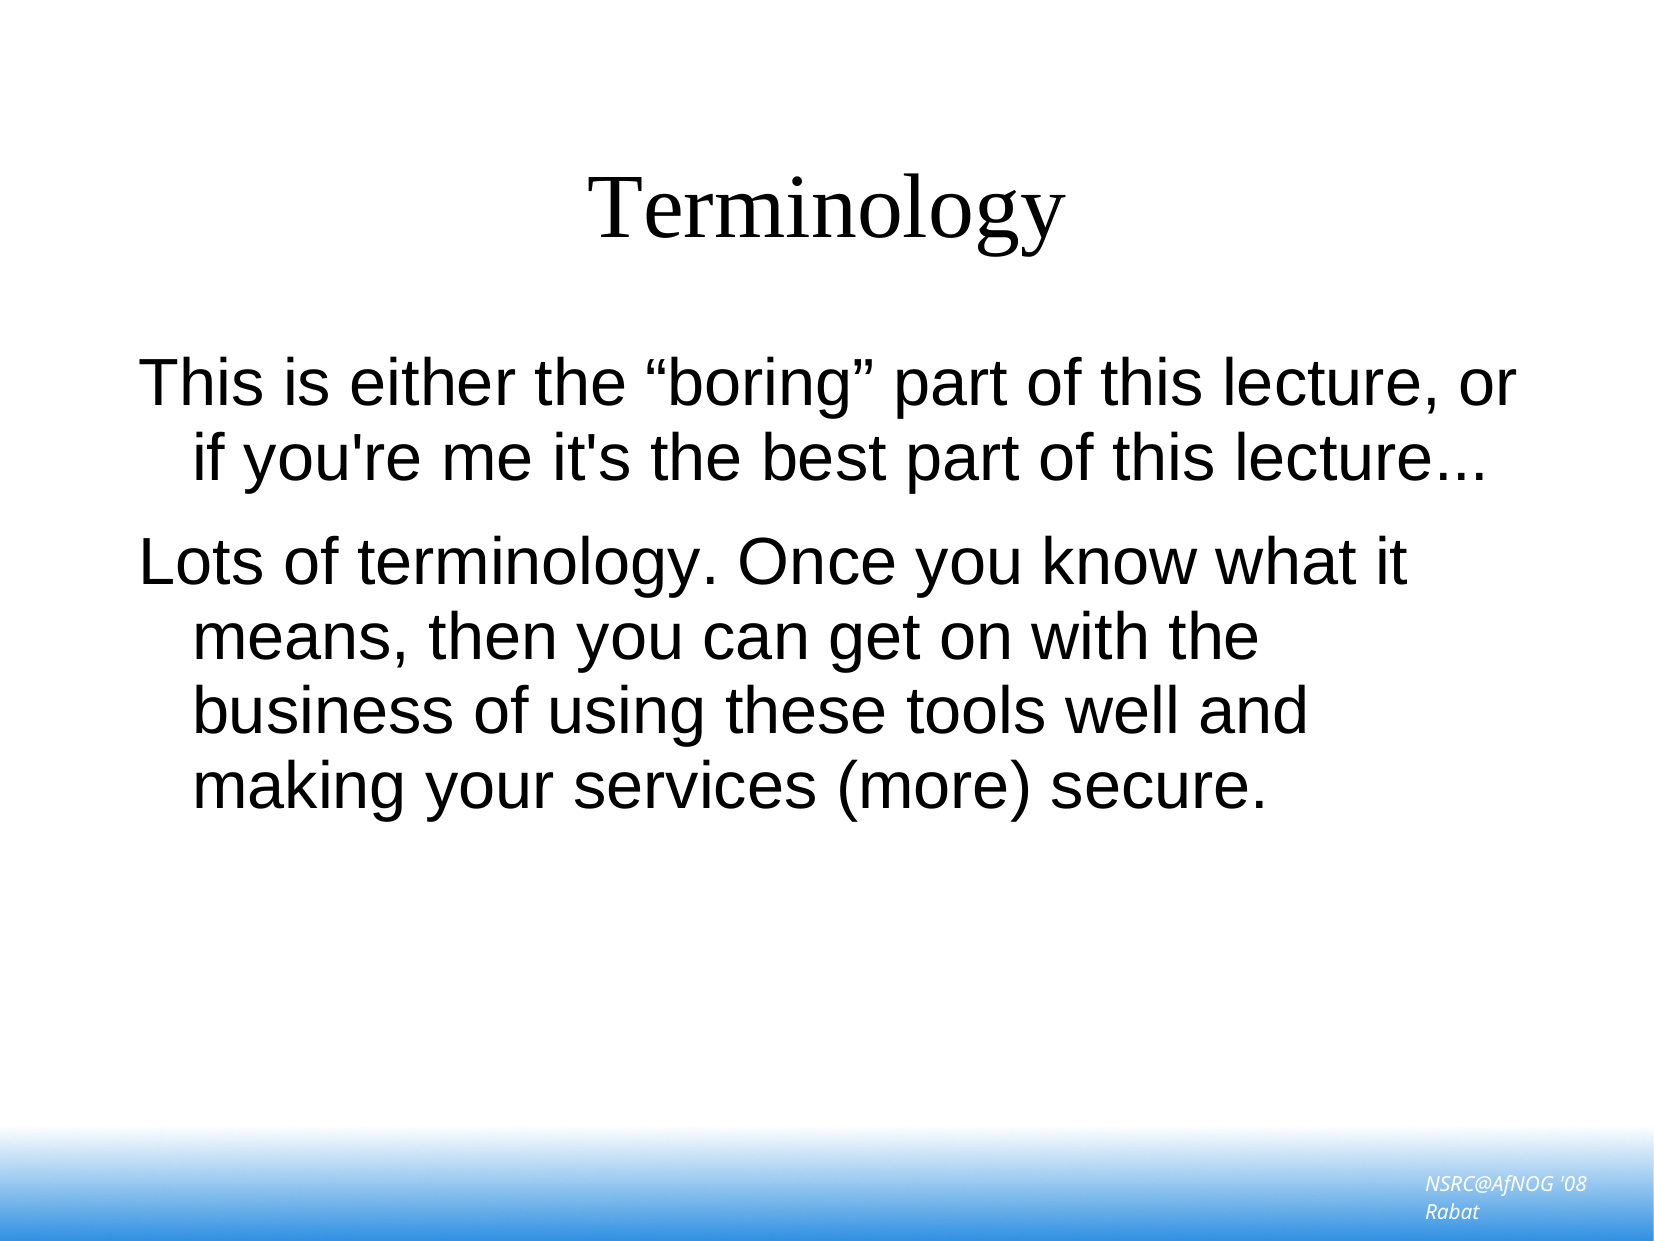

# Terminology
This is either the “boring” part of this lecture, or if you're me it's the best part of this lecture...
Lots of terminology. Once you know what it means, then you can get on with the business of using these tools well and making your services (more) secure.